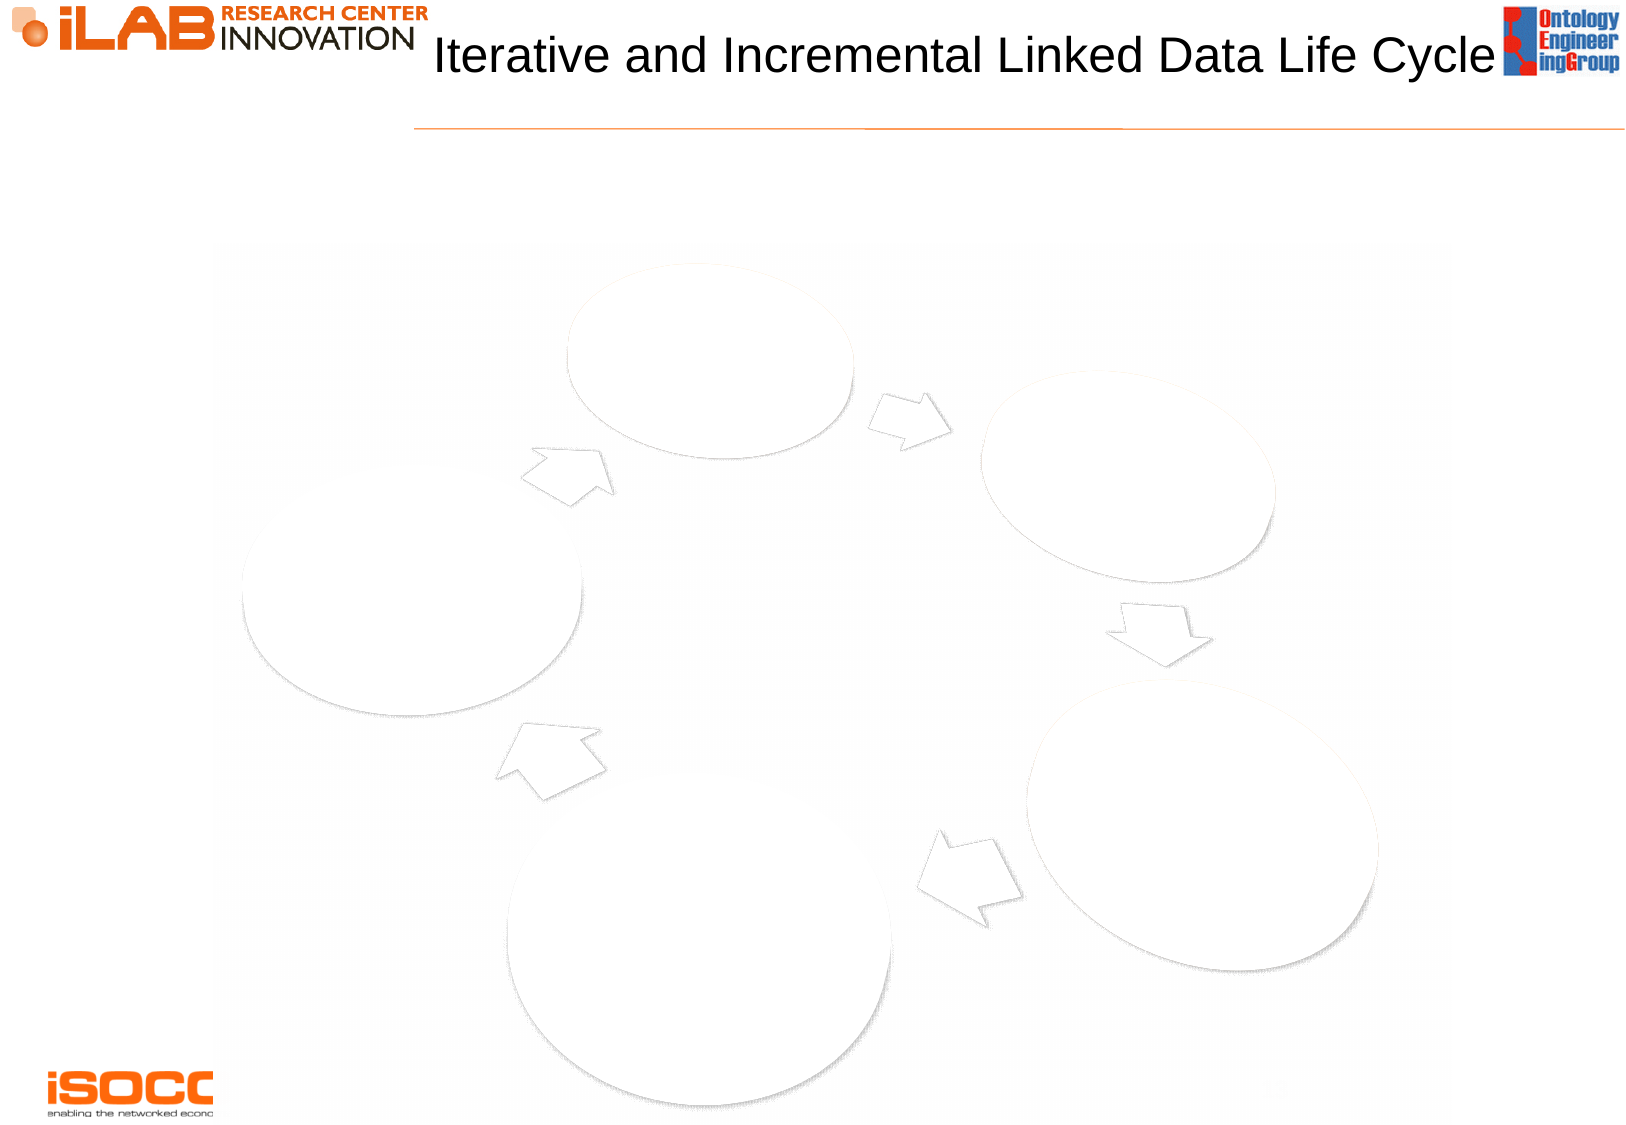

# Iterative and Incremental Linked Data Life Cycle